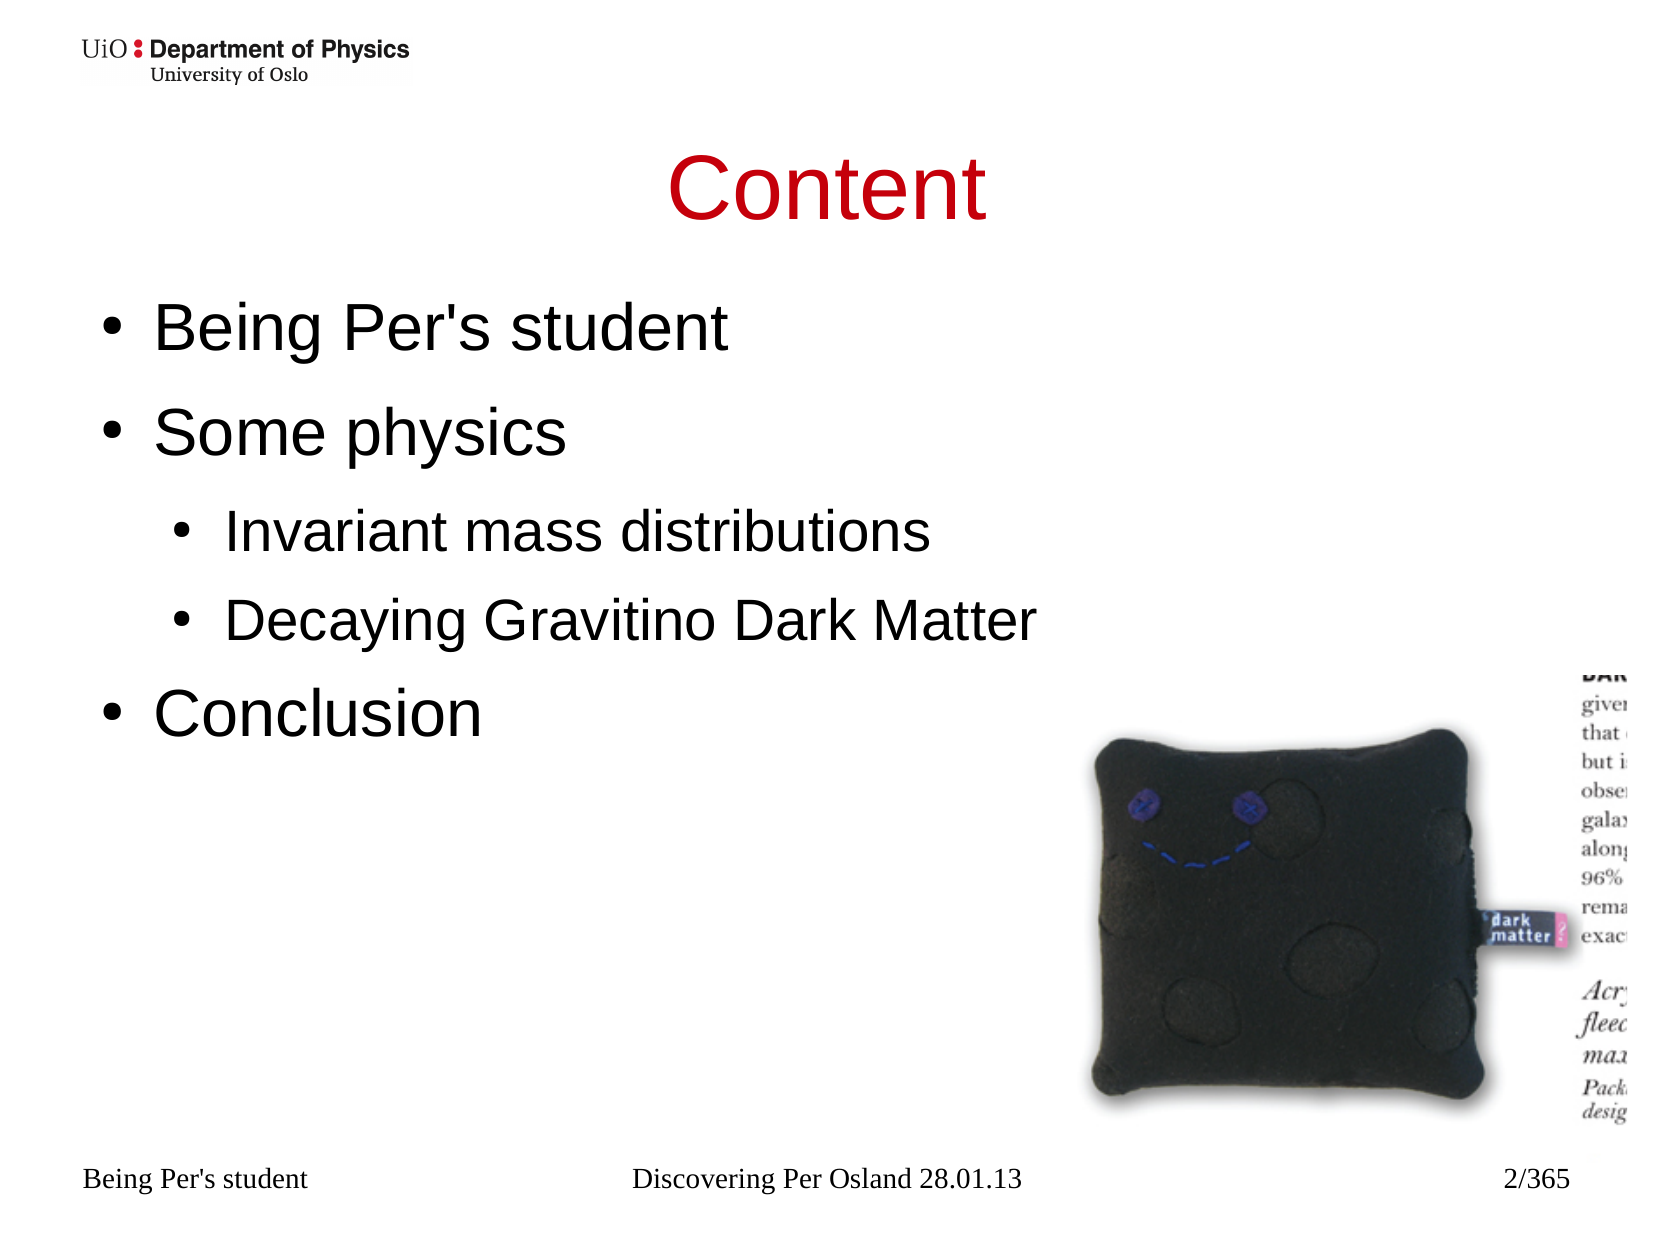

# Content
Being Per's student
Some physics
Invariant mass distributions
Decaying Gravitino Dark Matter
Conclusion
Being Per's student
Discovering Per Osland 28.01.13
2